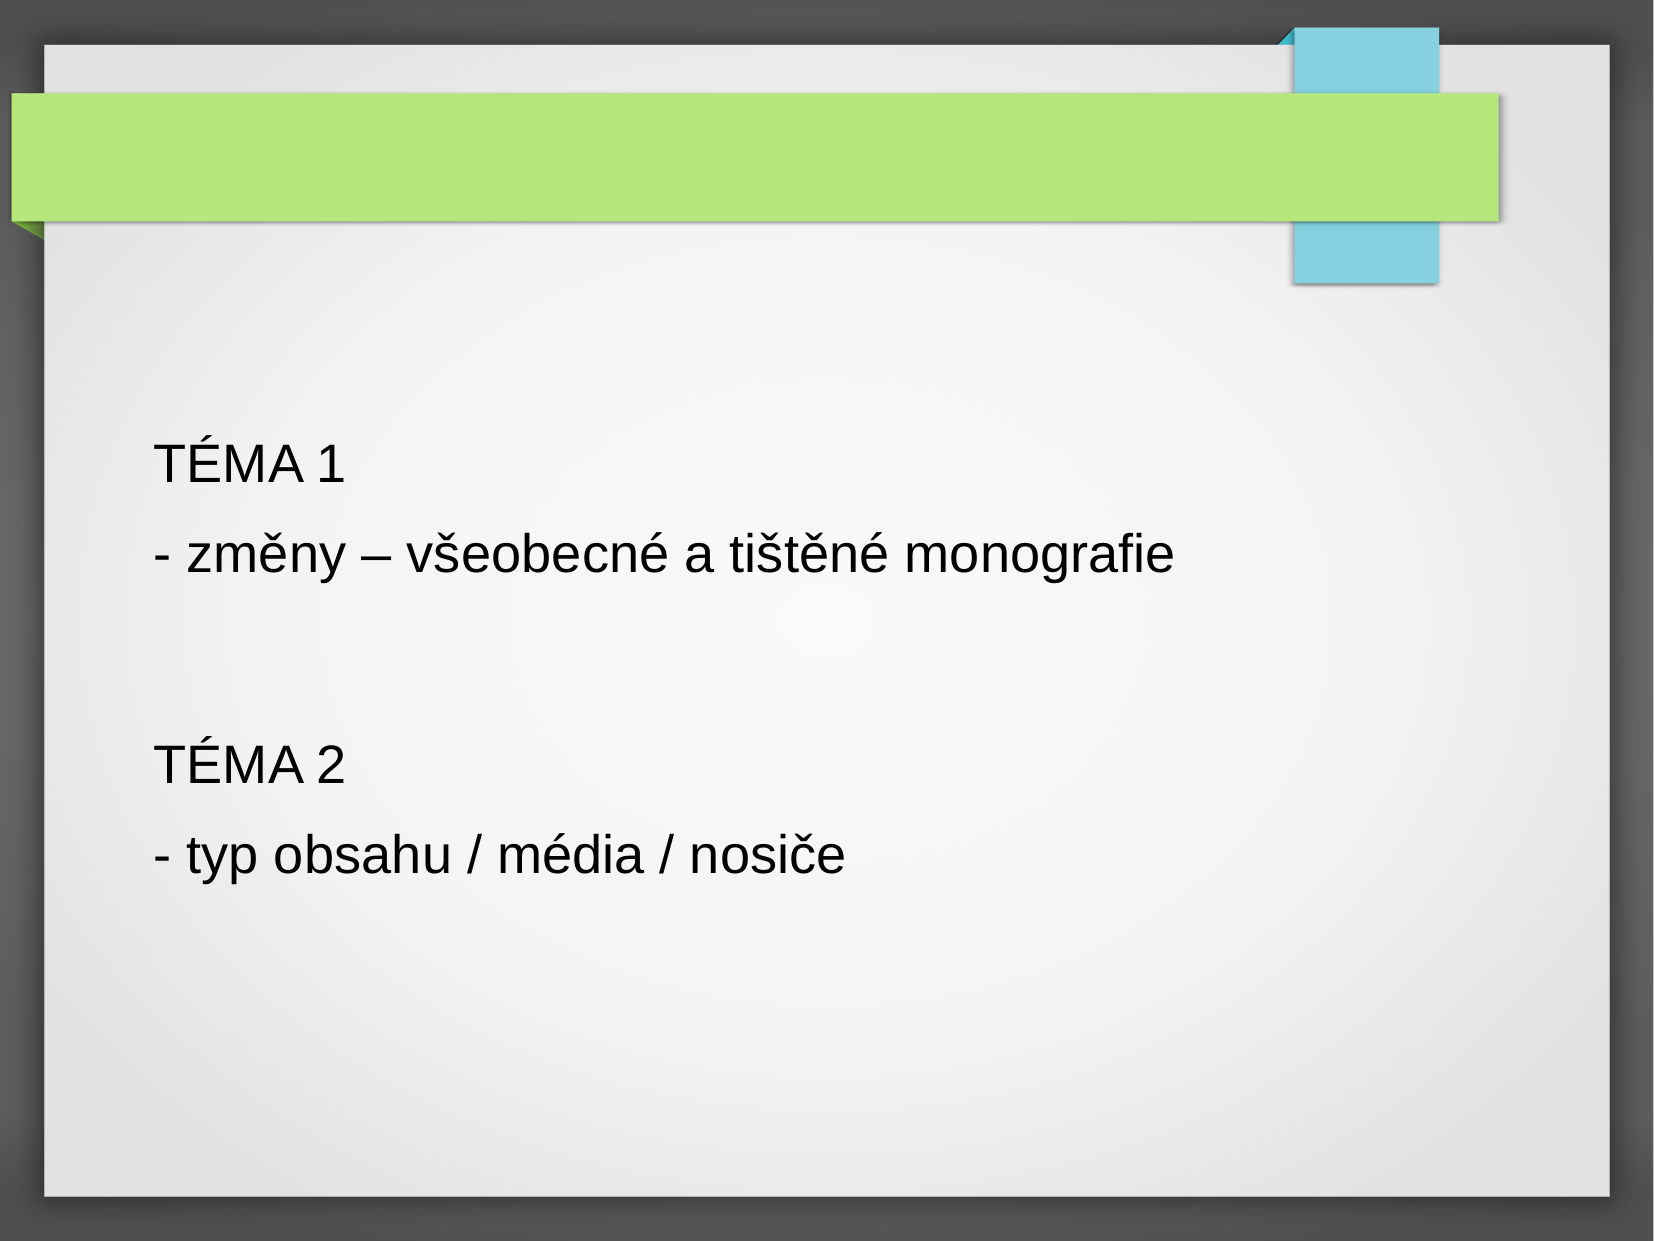

#
TÉMA 1
- změny – všeobecné a tištěné monografie
TÉMA 2
- typ obsahu / média / nosiče